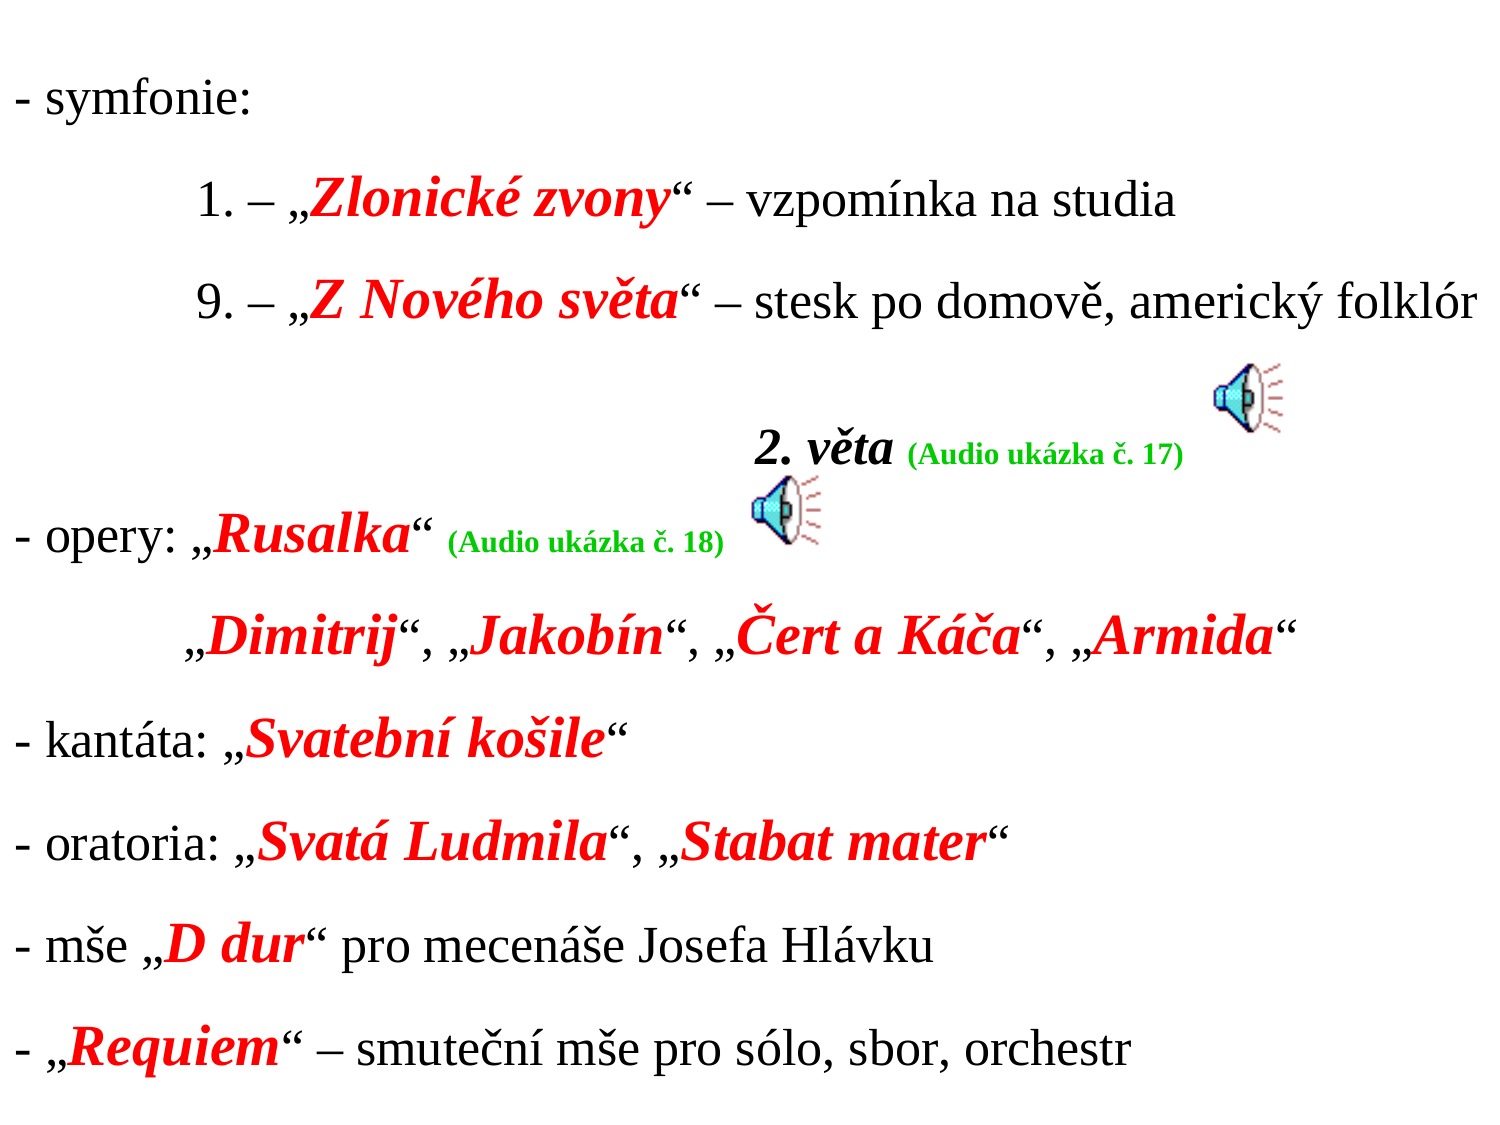

- symfonie:
 1. – „Zlonické zvony“ – vzpomínka na studia
  9. – „Z Nového světa“ – stesk po domově, americký folklór
 2. věta (Audio ukázka č. 17)
- opery: „Rusalka“ (Audio ukázka č. 18)
 „Dimitrij“, „Jakobín“, „Čert a Káča“, „Armida“
- kantáta: „Svatební košile“
- oratoria: „Svatá Ludmila“, „Stabat mater“
- mše „D dur“ pro mecenáše Josefa Hlávku
- „Requiem“ – smuteční mše pro sólo, sbor, orchestr